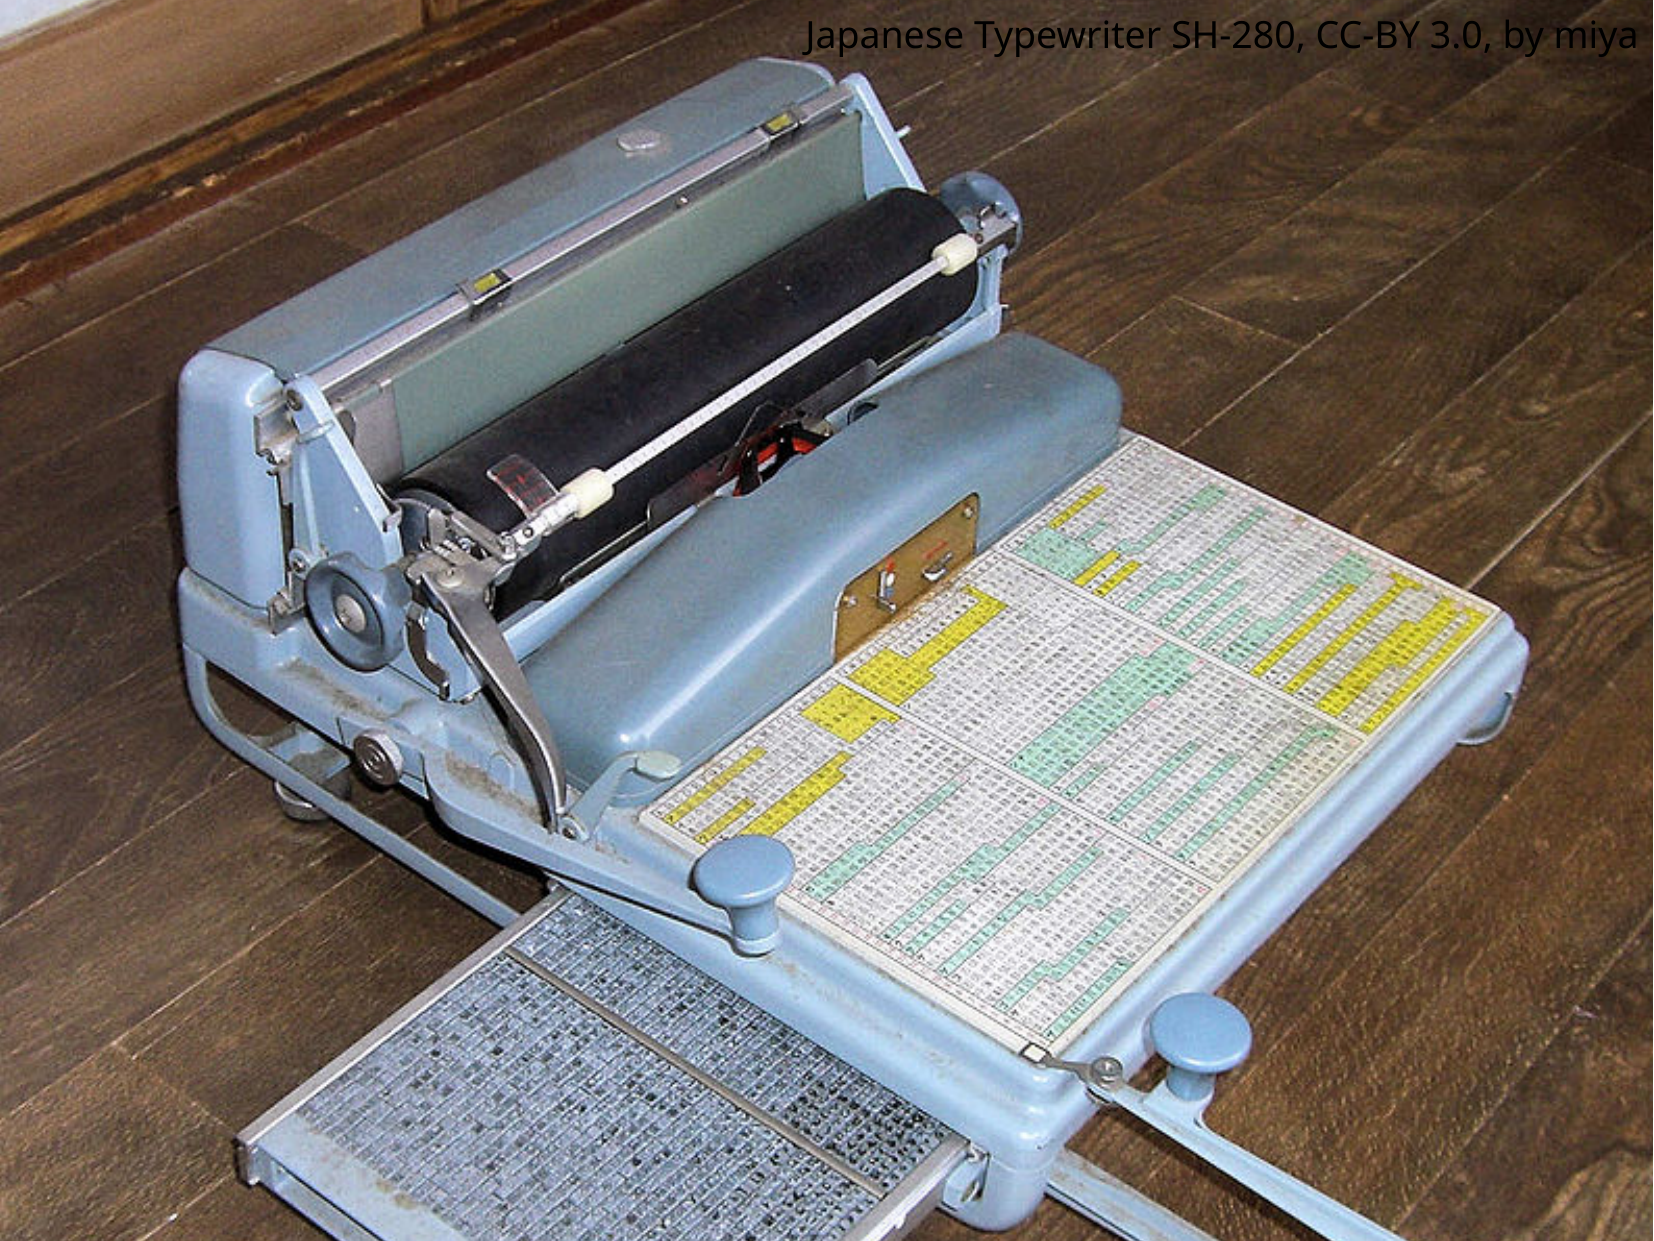

Japanese Typewriter SH-280, CC-BY 3.0, by miya
#